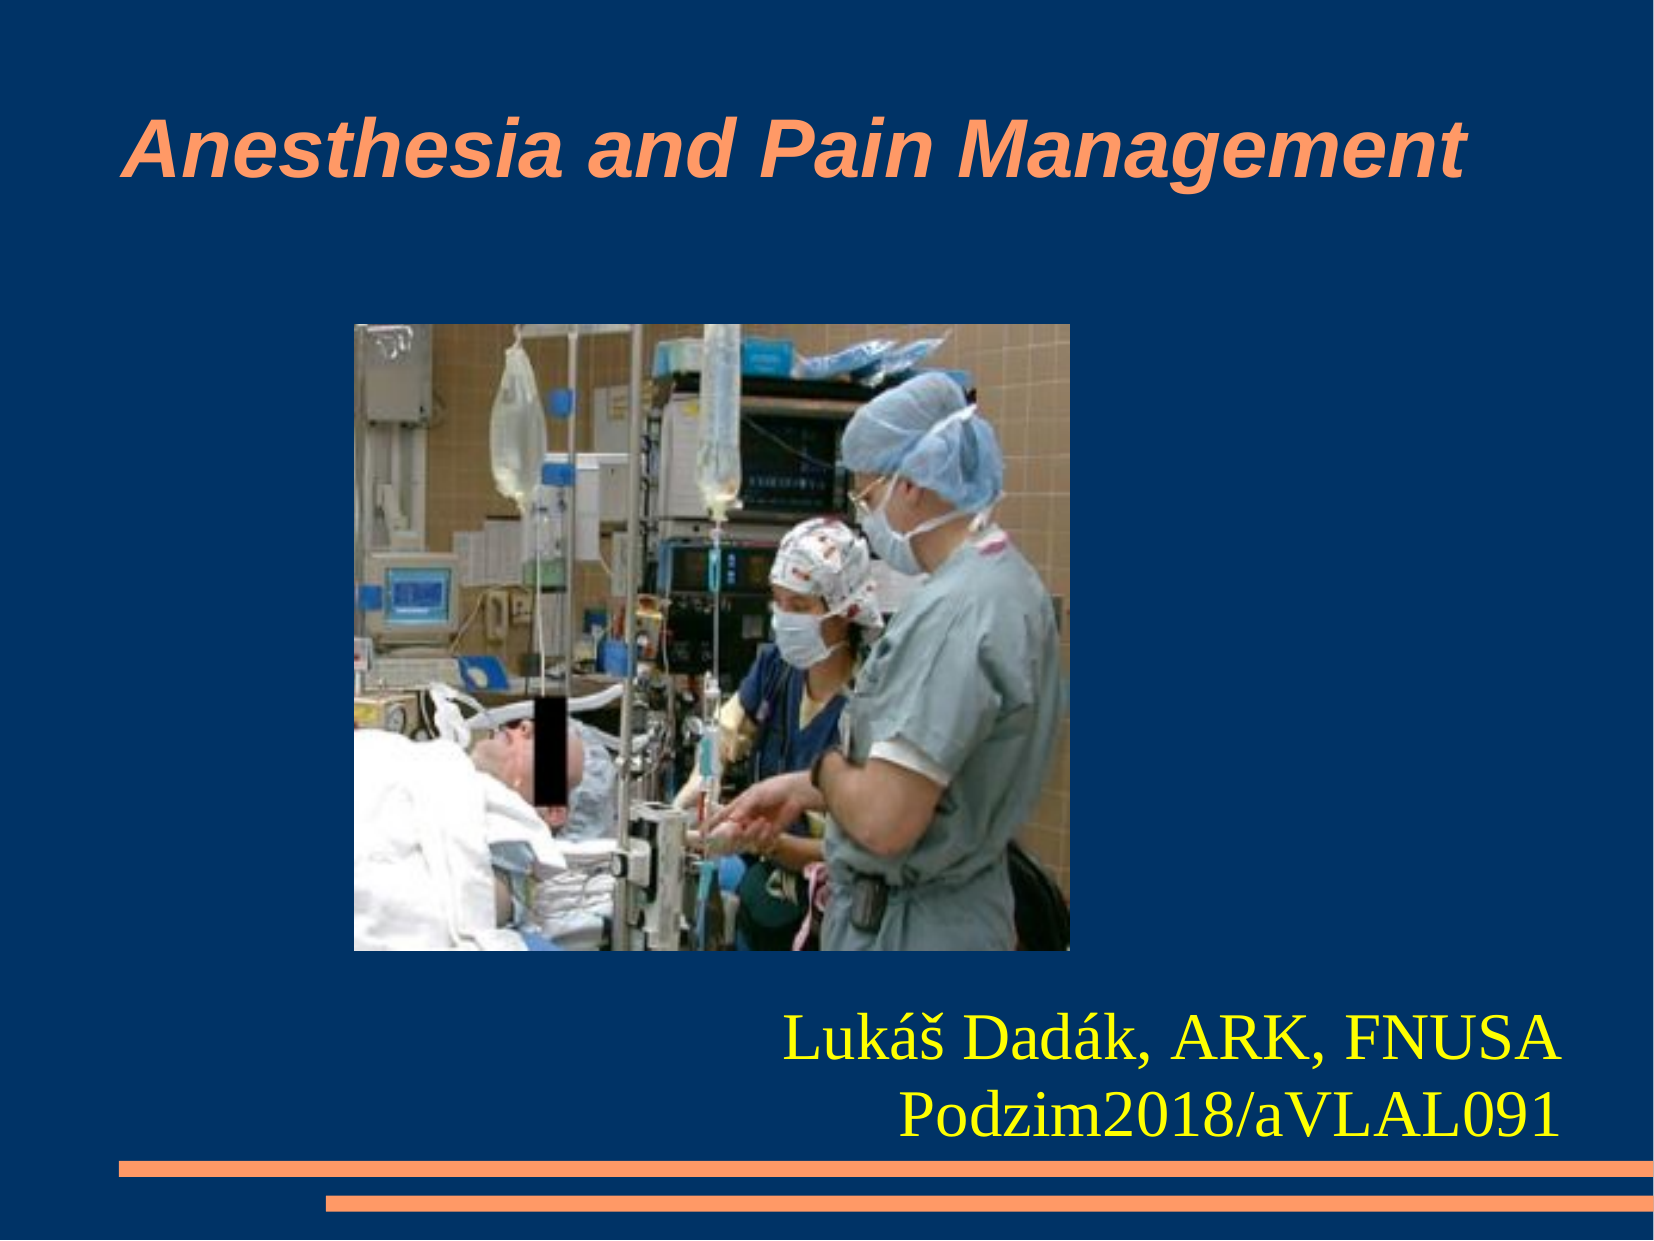

# Anesthesia and Pain Management
Lukáš Dadák, ARK, FNUSA
Podzim2018/aVLAL091